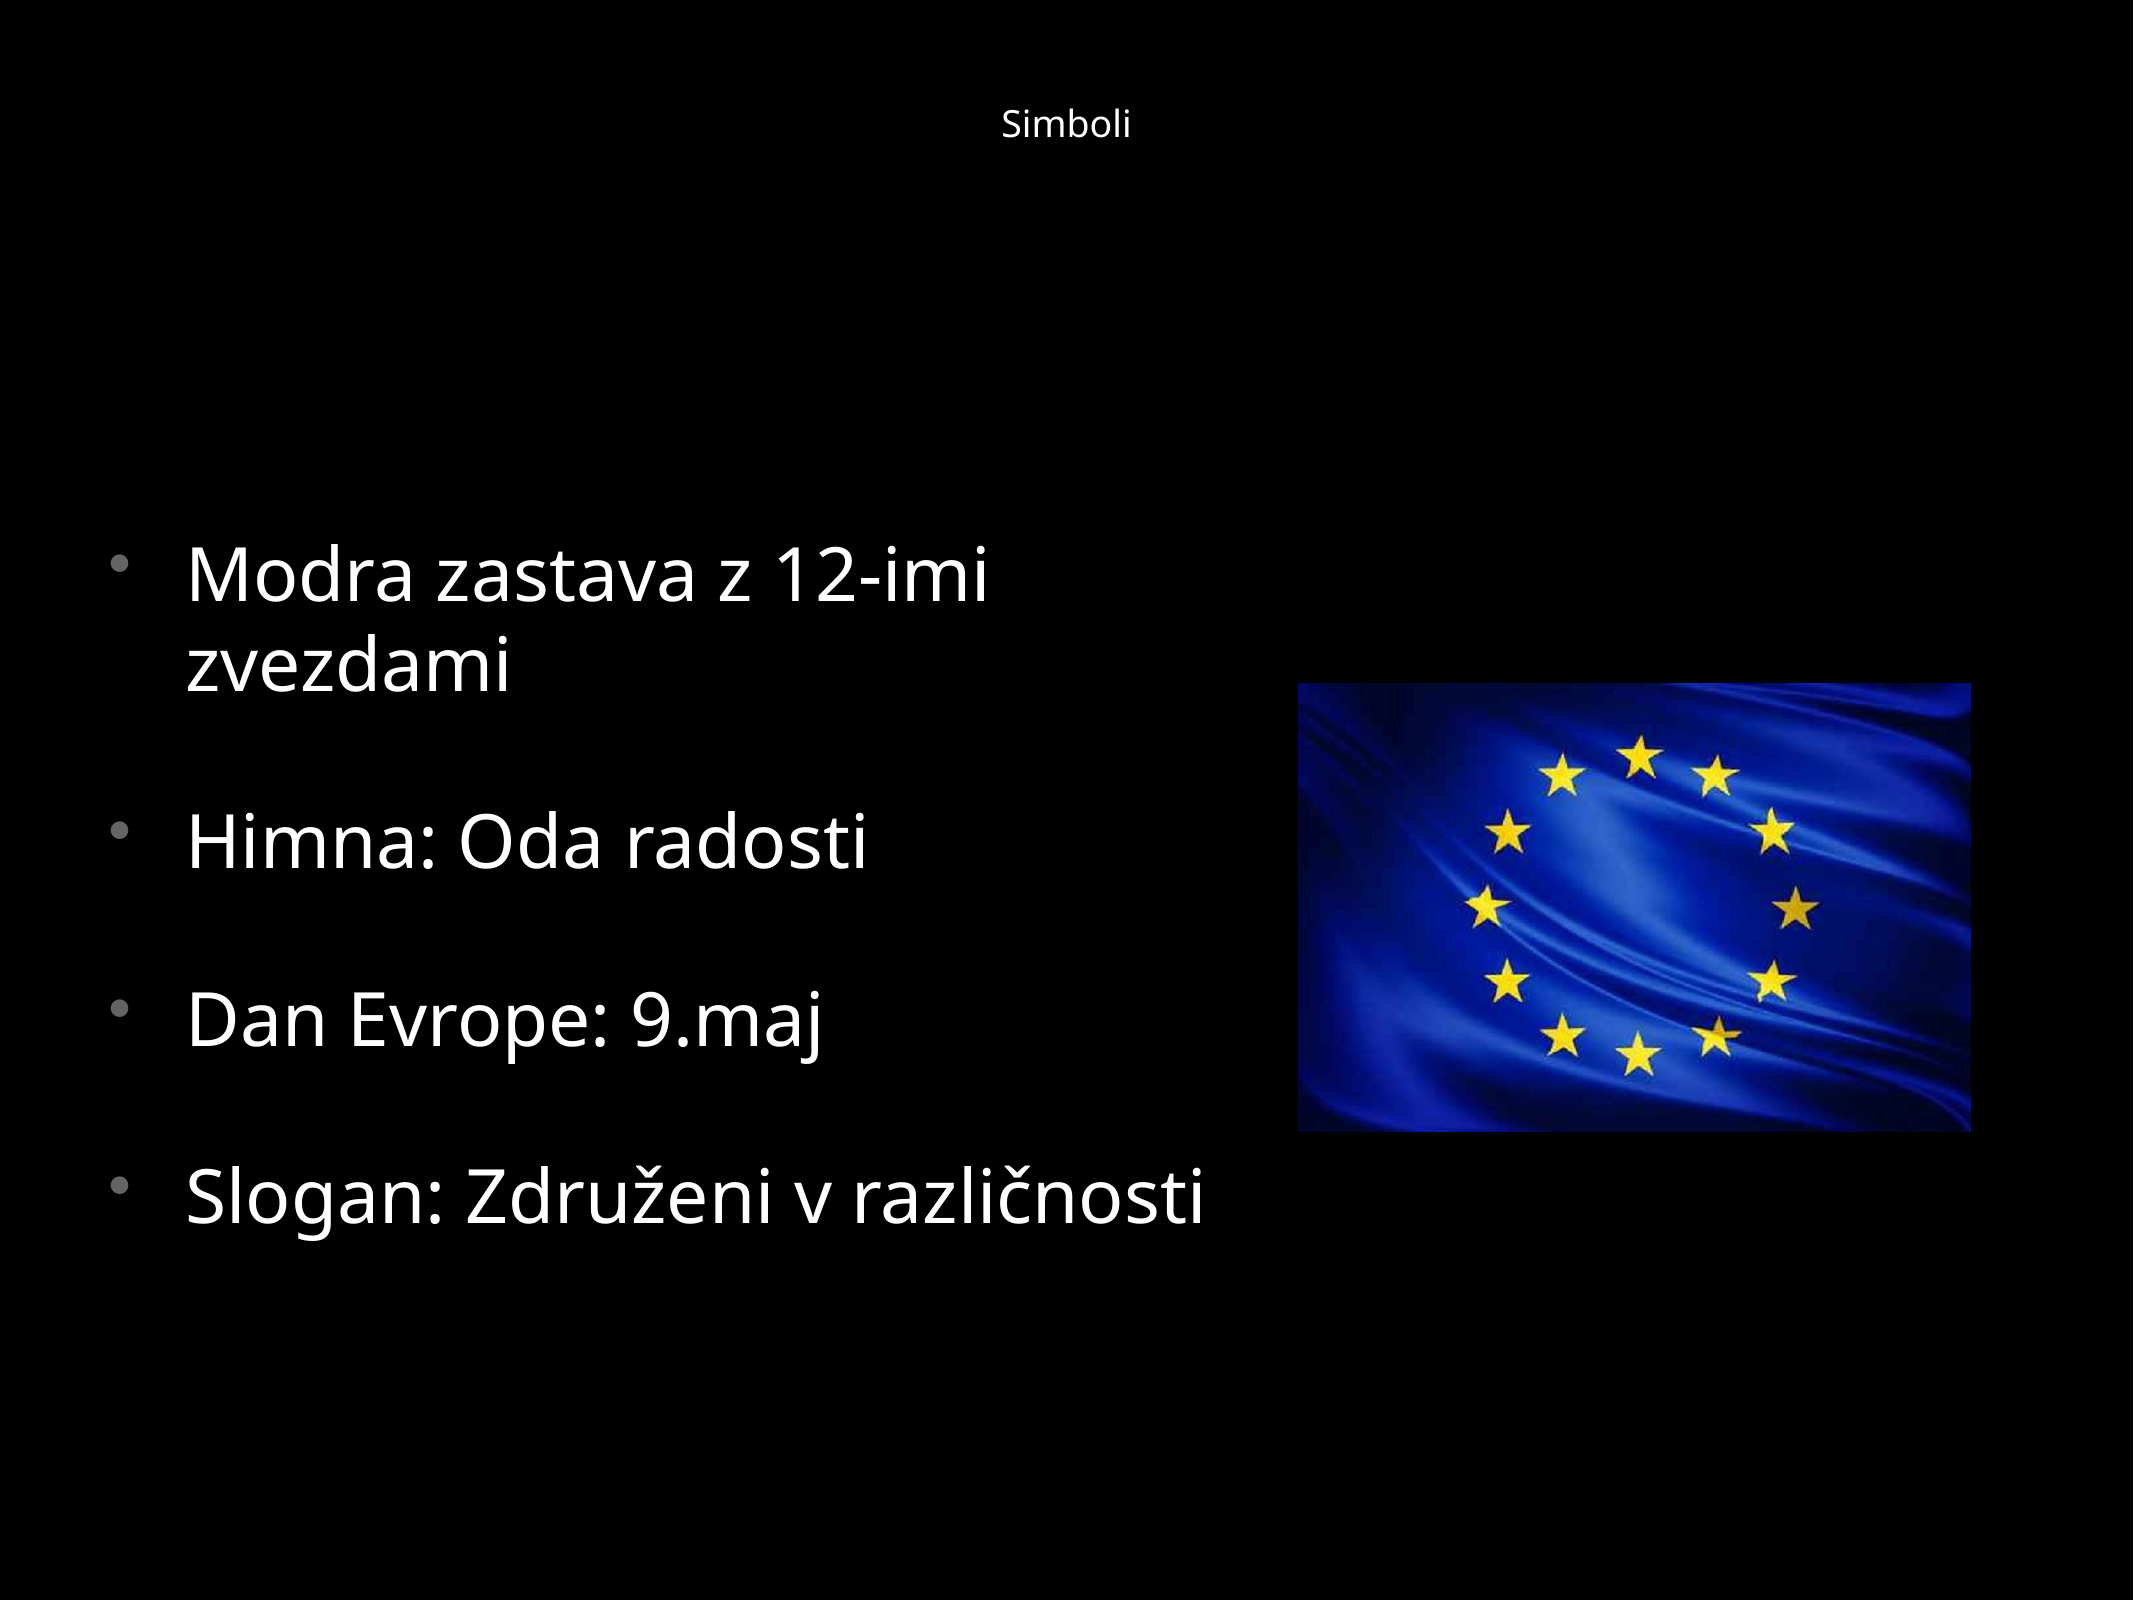

# Simboli
Modra zastava z 12-imi zvezdami
Himna: Oda radosti
Dan Evrope: 9.maj
Slogan: Združeni v različnosti